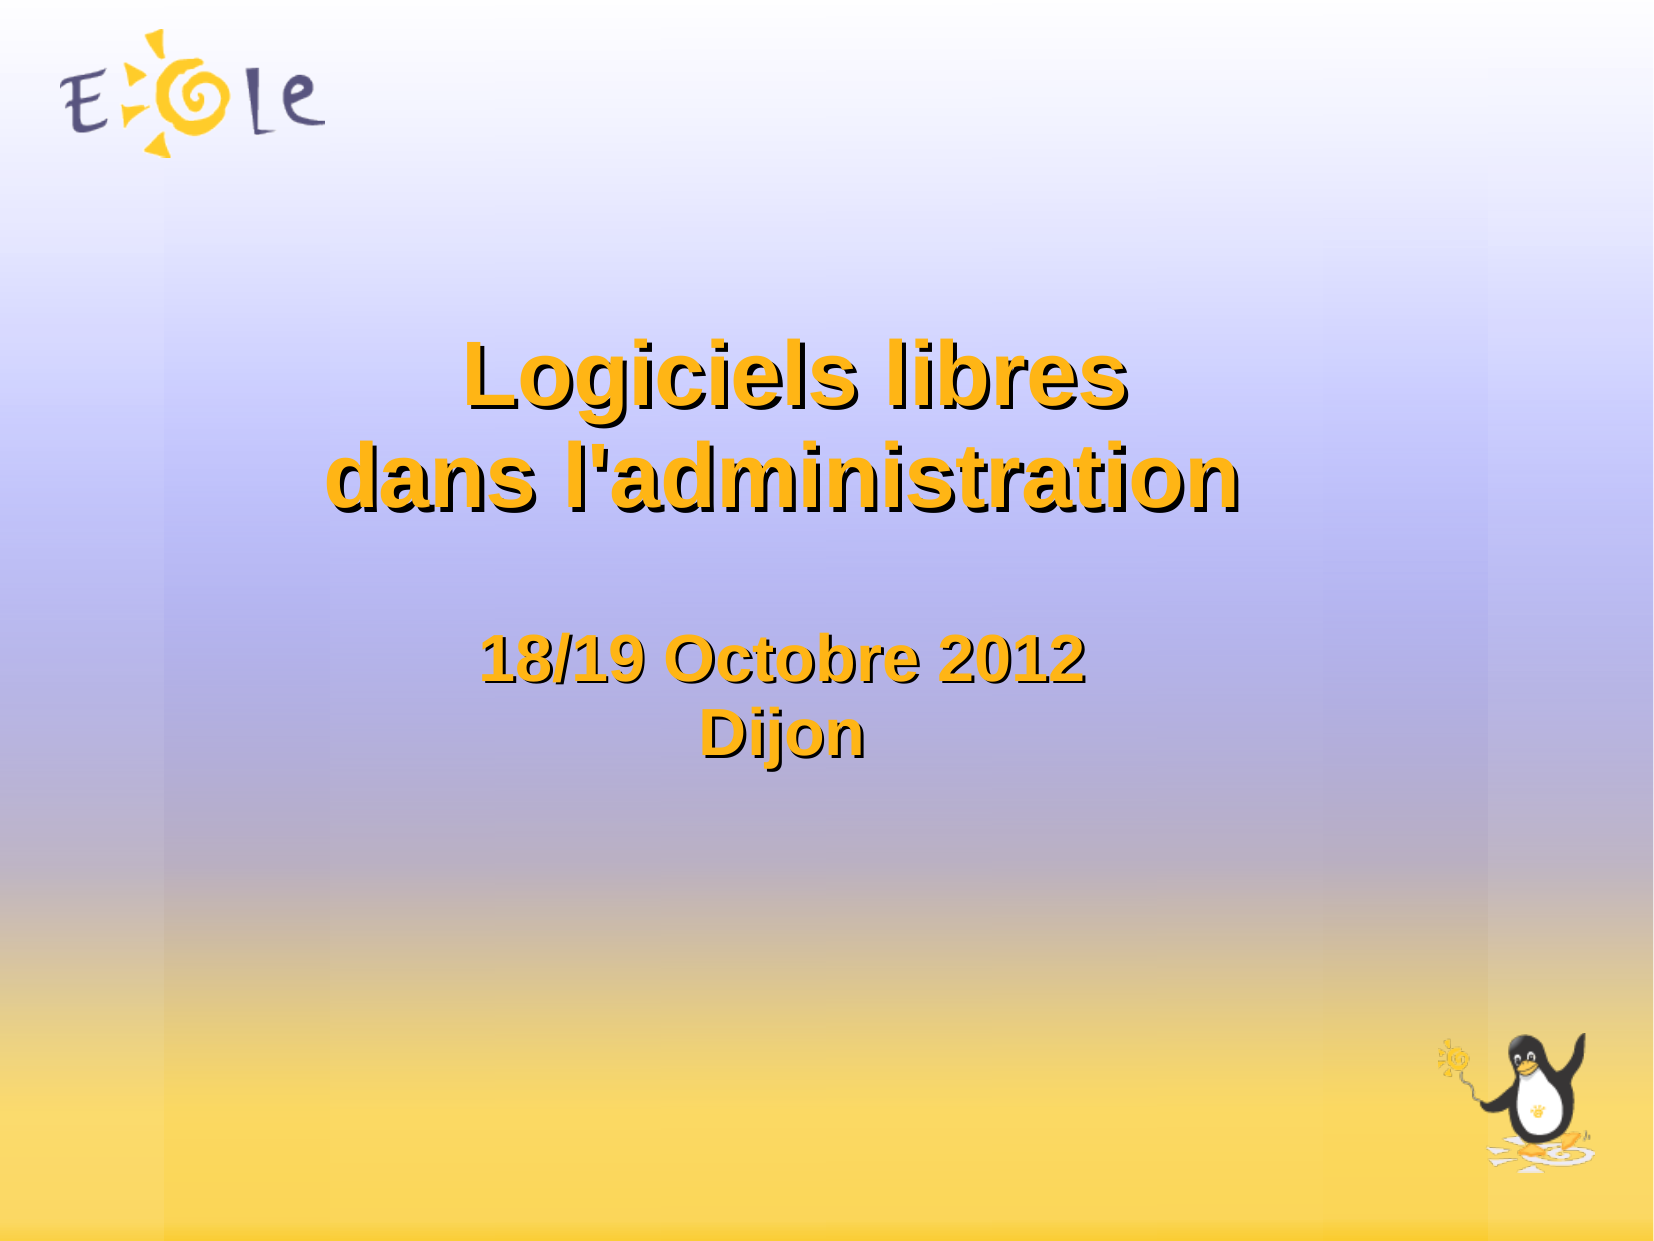

# Logiciels libres dans l'administration 18/19 Octobre 2012 Dijon